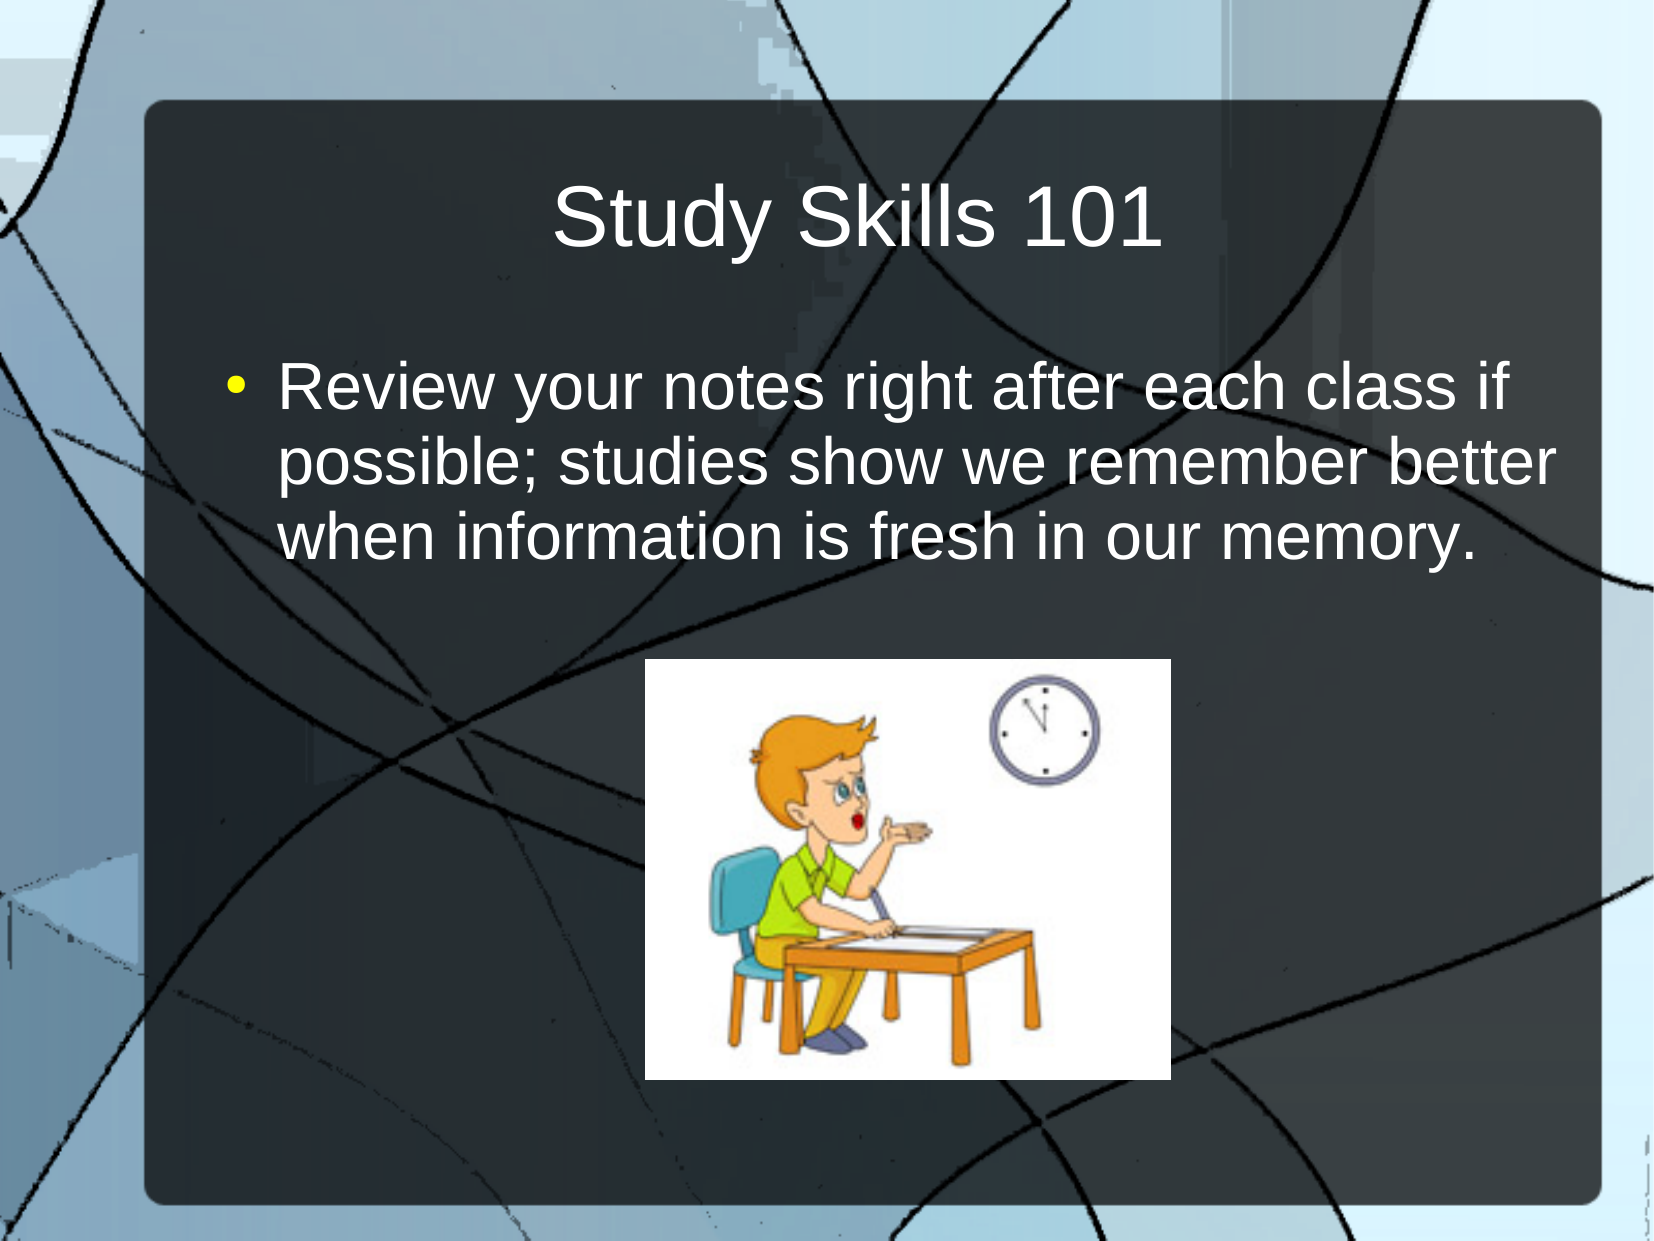

# Study Skills 101
Review your notes right after each class if possible; studies show we remember better when information is fresh in our memory.